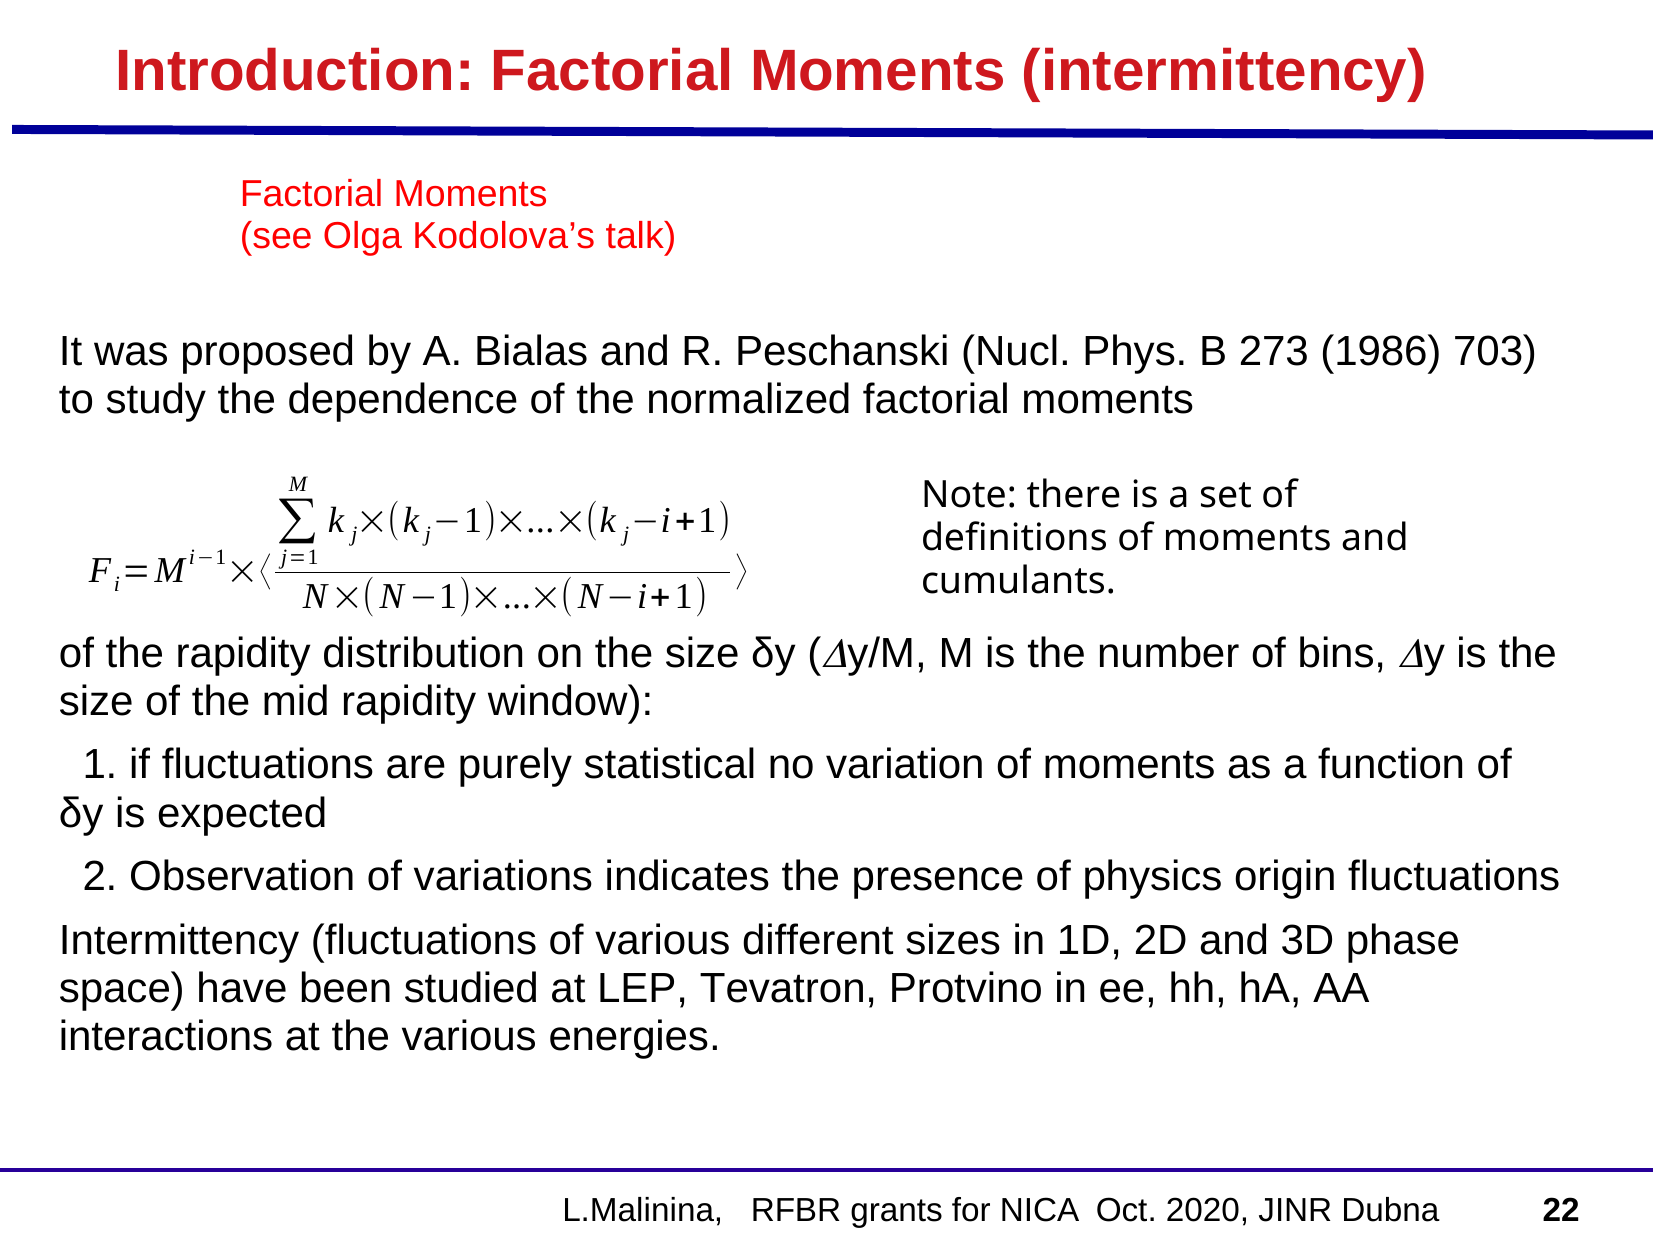

Introduction: Factorial Moments (intermittency)
Factorial Moments
(see Olga Kodolova’s talk)
# It was proposed by A. Bialas and R. Peschanski (Nucl. Phys. B 273 (1986) 703) to study the dependence of the normalized factorial moments
of the rapidity distribution on the size δy (y/M, M is the number of bins, y is the size of the mid rapidity window):
 1. if fluctuations are purely statistical no variation of moments as a function of δy is expected
 2. Observation of variations indicates the presence of physics origin fluctuations
Intermittency (fluctuations of various different sizes in 1D, 2D and 3D phase space) have been studied at LEP, Tevatron, Protvino in ee, hh, hA, AA interactions at the various energies.
Note: there is a set of
definitions of moments and
cumulants.
 L.Malinina, RFBR grants for NICA Oct. 2020, JINR Dubna